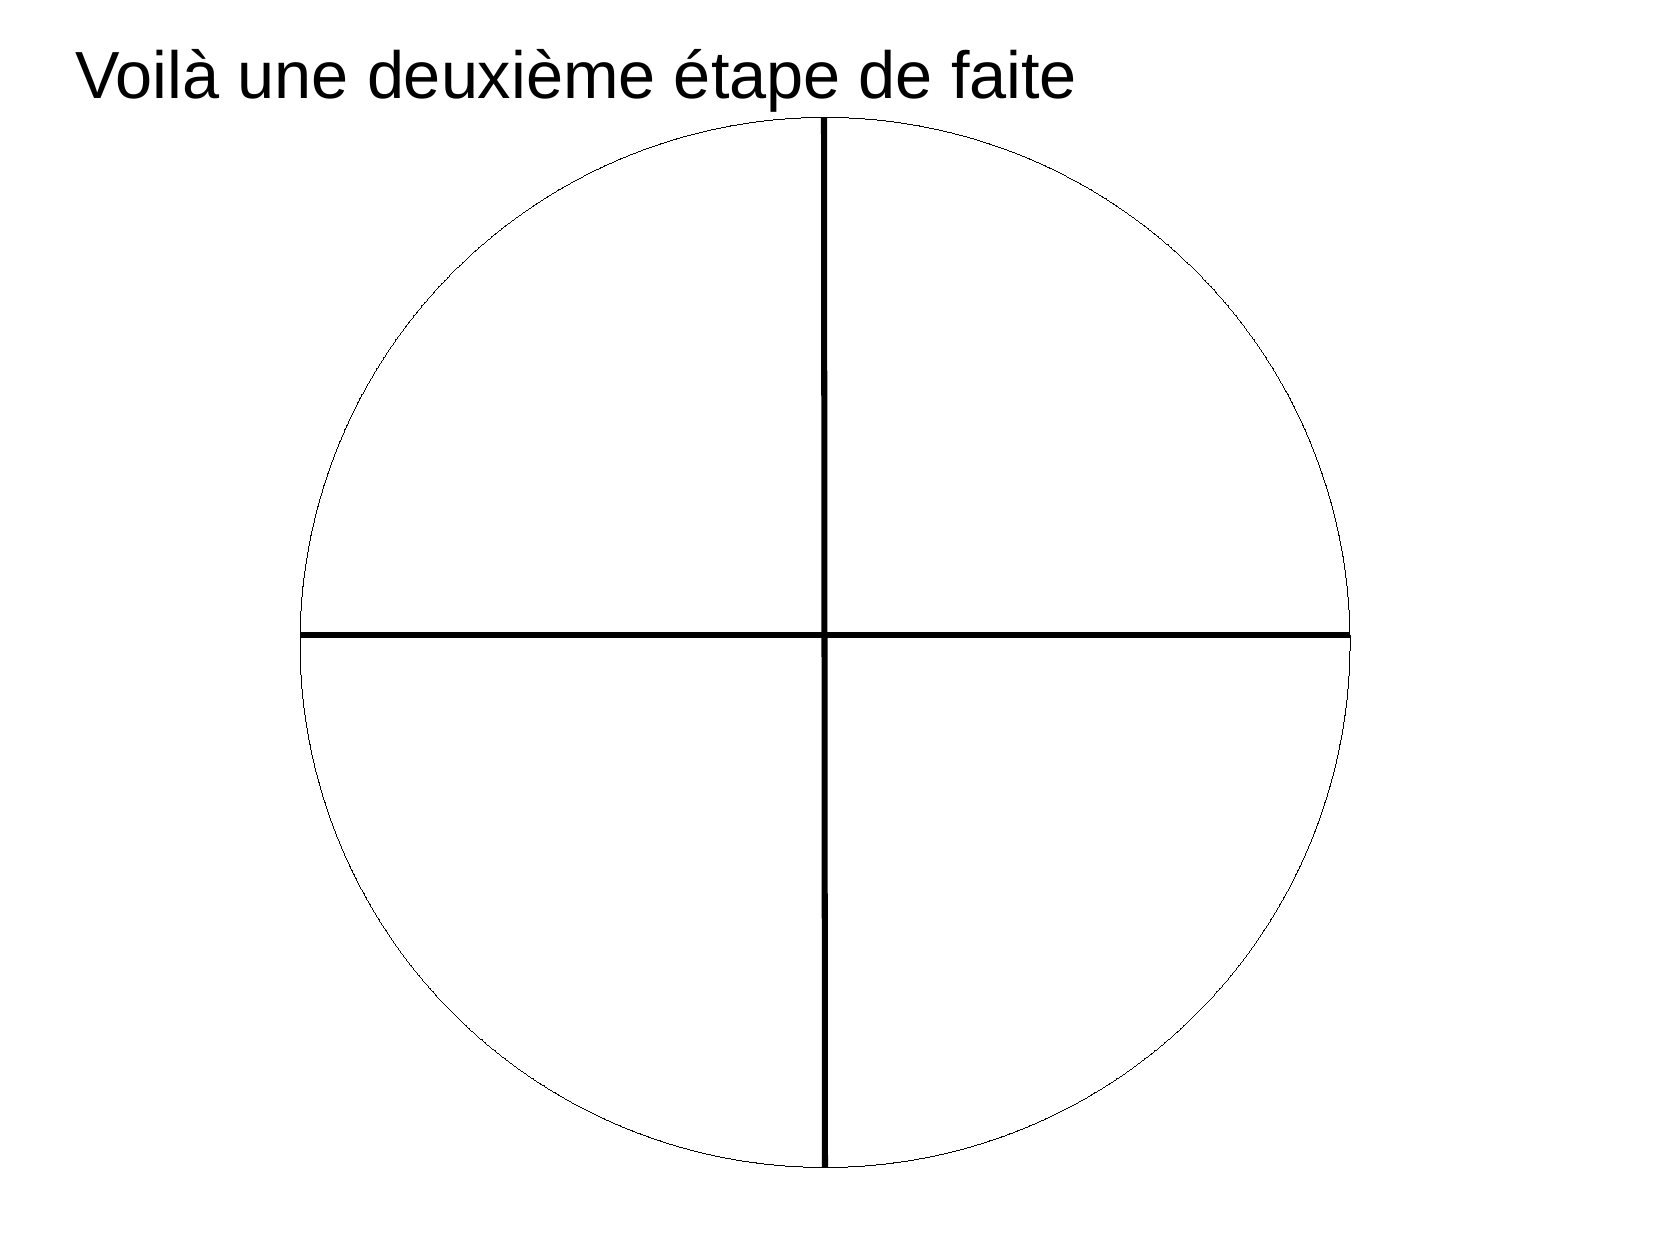

# Voilà une deuxième étape de faite